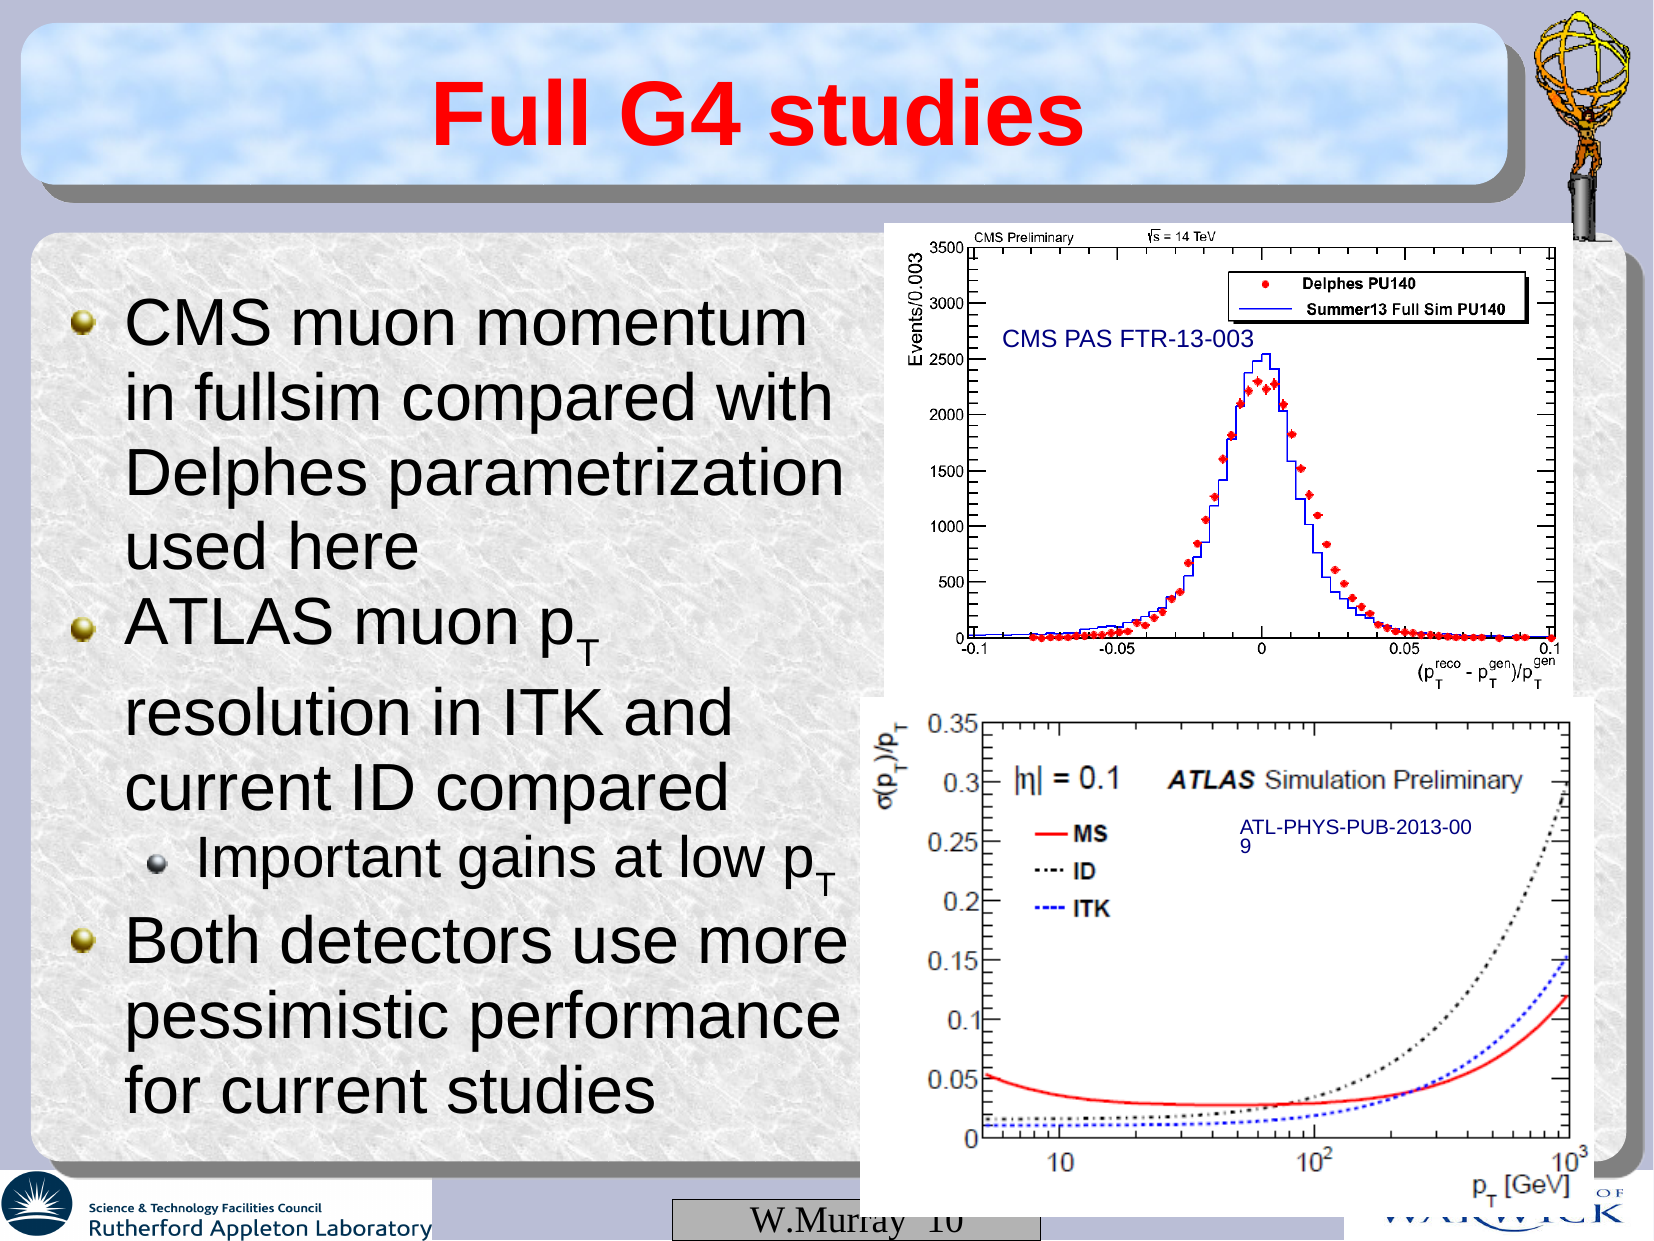

# Full G4 studies
CMS muon momentum in fullsim compared with Delphes parametrization used here
ATLAS muon pT resolution in ITK and current ID compared
Important gains at low pT
Both detectors use more pessimistic performance for current studies
CMS PAS FTR-13-003
ATL-PHYS-PUB-2013-009